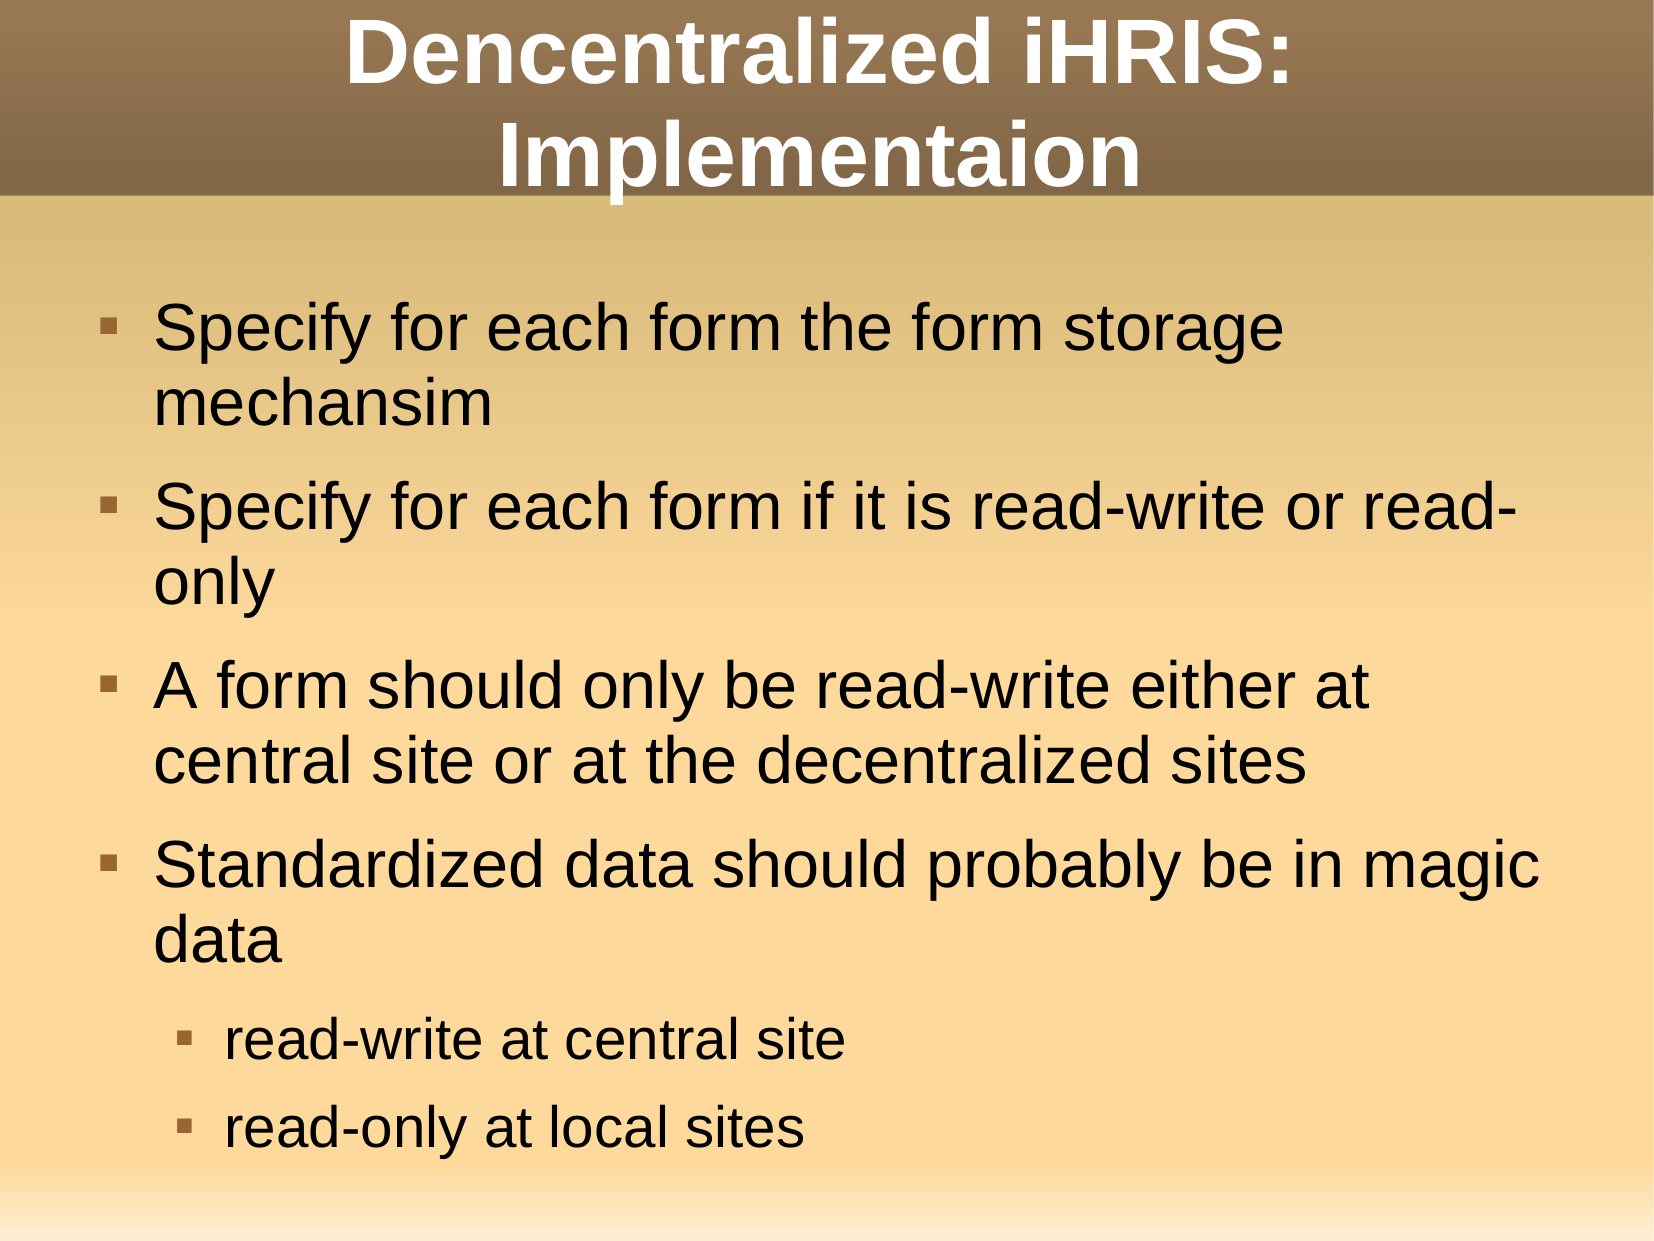

# Dencentralized iHRIS: Implementaion
Specify for each form the form storage mechansim
Specify for each form if it is read-write or read-only
A form should only be read-write either at central site or at the decentralized sites
Standardized data should probably be in magic data
read-write at central site
read-only at local sites